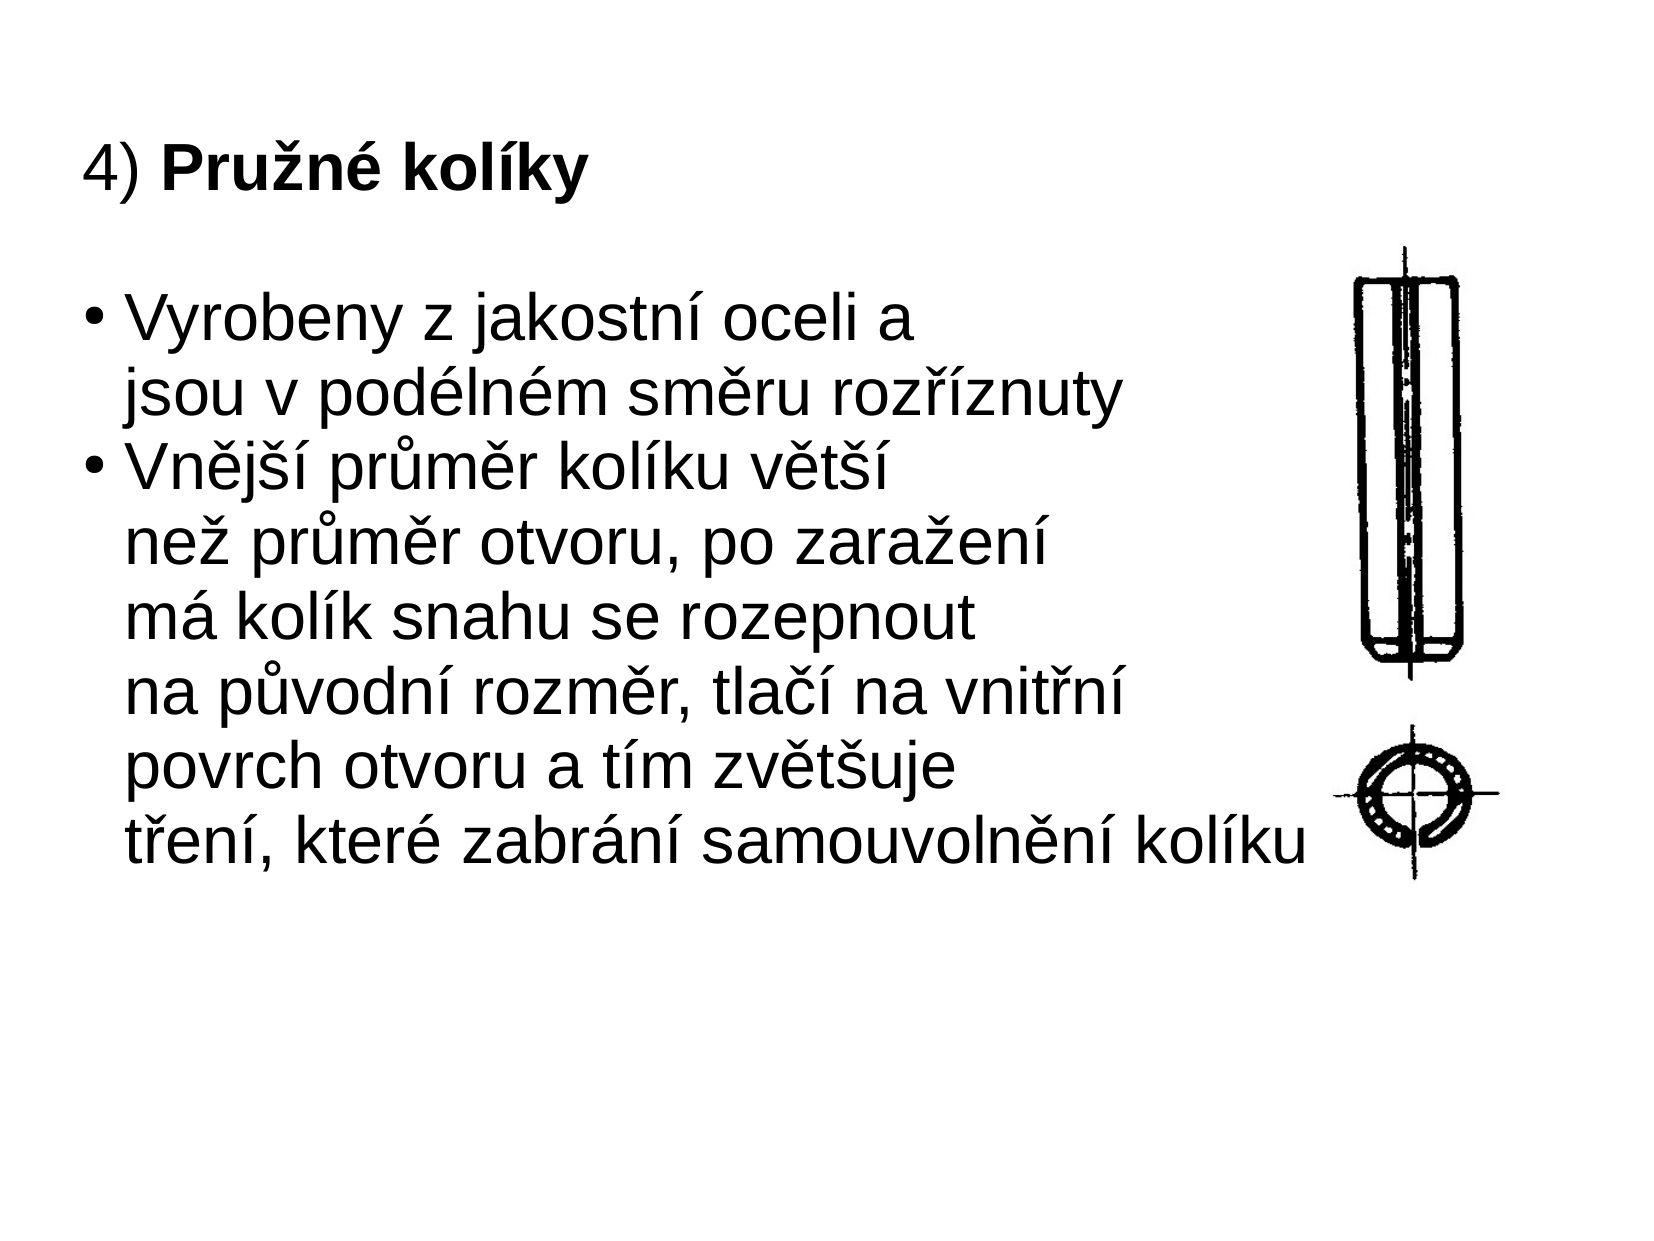

# 4) Pružné kolíky
 Vyrobeny z jakostní oceli a
 jsou v podélném směru rozříznuty
 Vnější průměr kolíku větší
 než průměr otvoru, po zaražení
 má kolík snahu se rozepnout
 na původní rozměr, tlačí na vnitřní
 povrch otvoru a tím zvětšuje
 tření, které zabrání samouvolnění kolíku